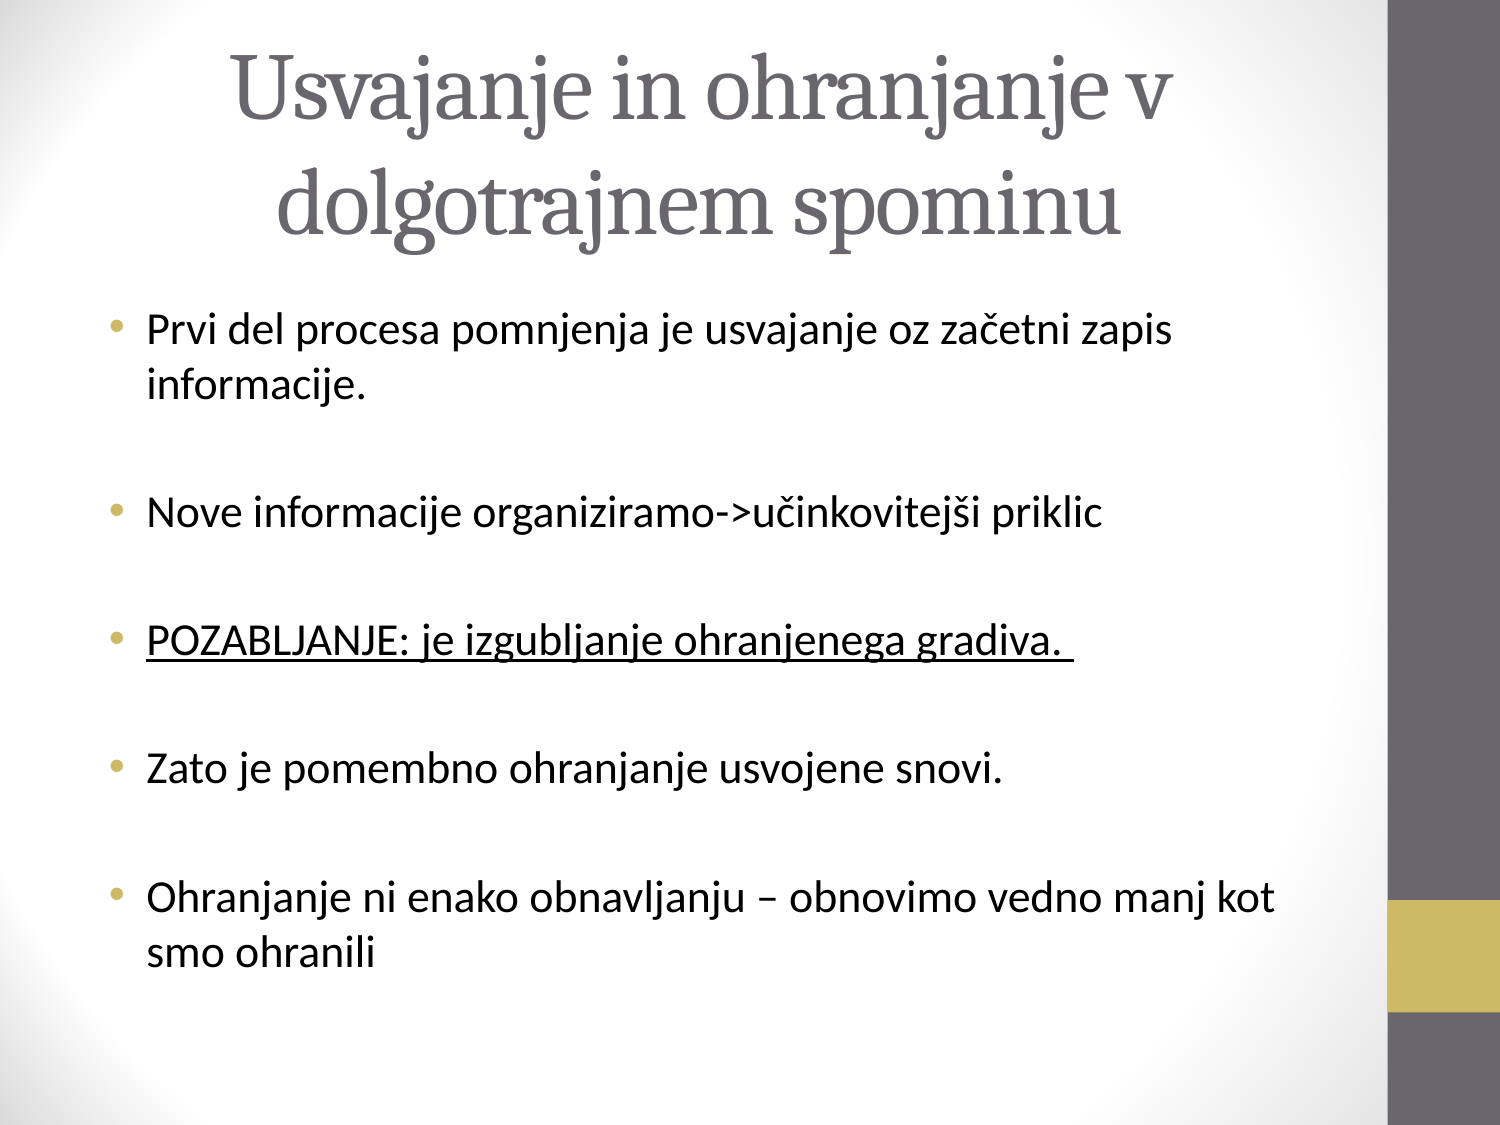

# Usvajanje in ohranjanje v dolgotrajnem spominu
Prvi del procesa pomnjenja je usvajanje oz začetni zapis informacije.
Nove informacije organiziramo->učinkovitejši priklic
POZABLJANJE: je izgubljanje ohranjenega gradiva.
Zato je pomembno ohranjanje usvojene snovi.
Ohranjanje ni enako obnavljanju – obnovimo vedno manj kot smo ohranili